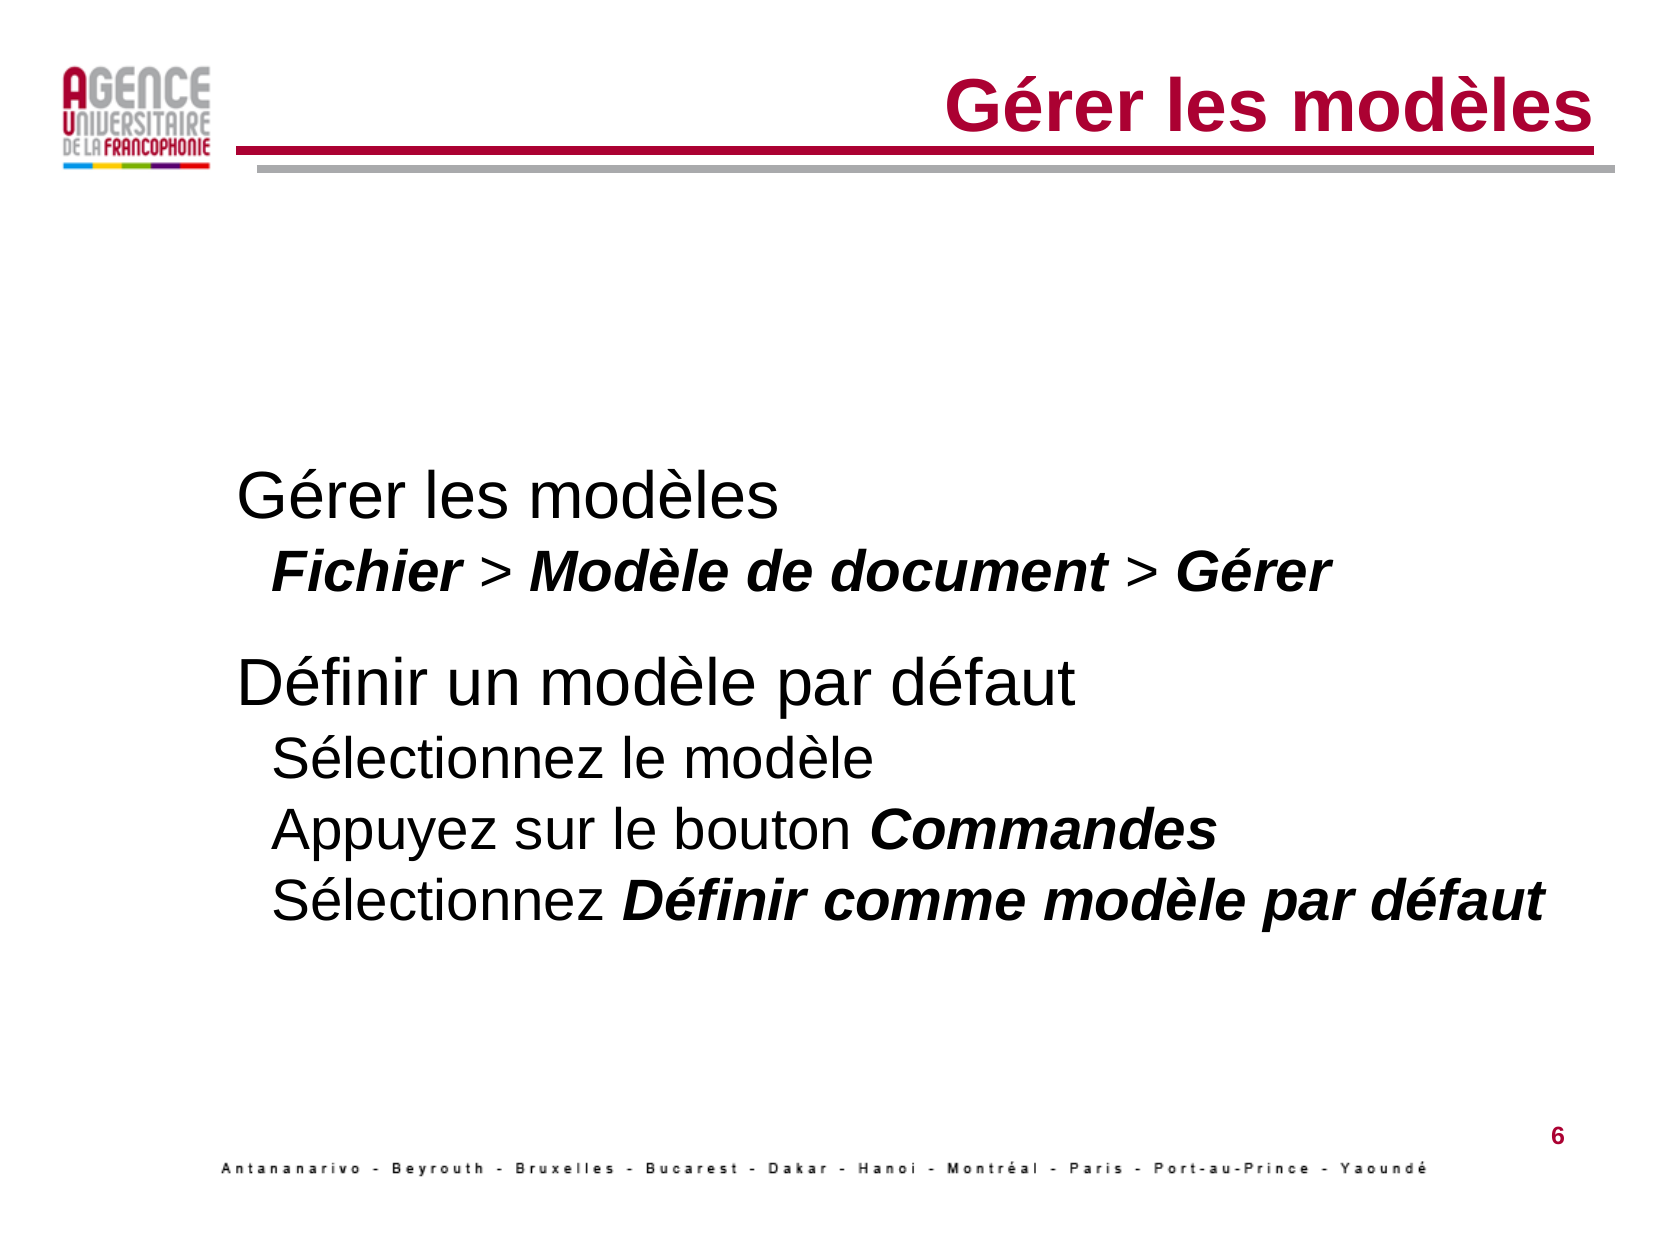

# Gérer les modèles
Gérer les modèles
Fichier > Modèle de document > Gérer
Définir un modèle par défaut
Sélectionnez le modèle
Appuyez sur le bouton Commandes
Sélectionnez Définir comme modèle par défaut
6